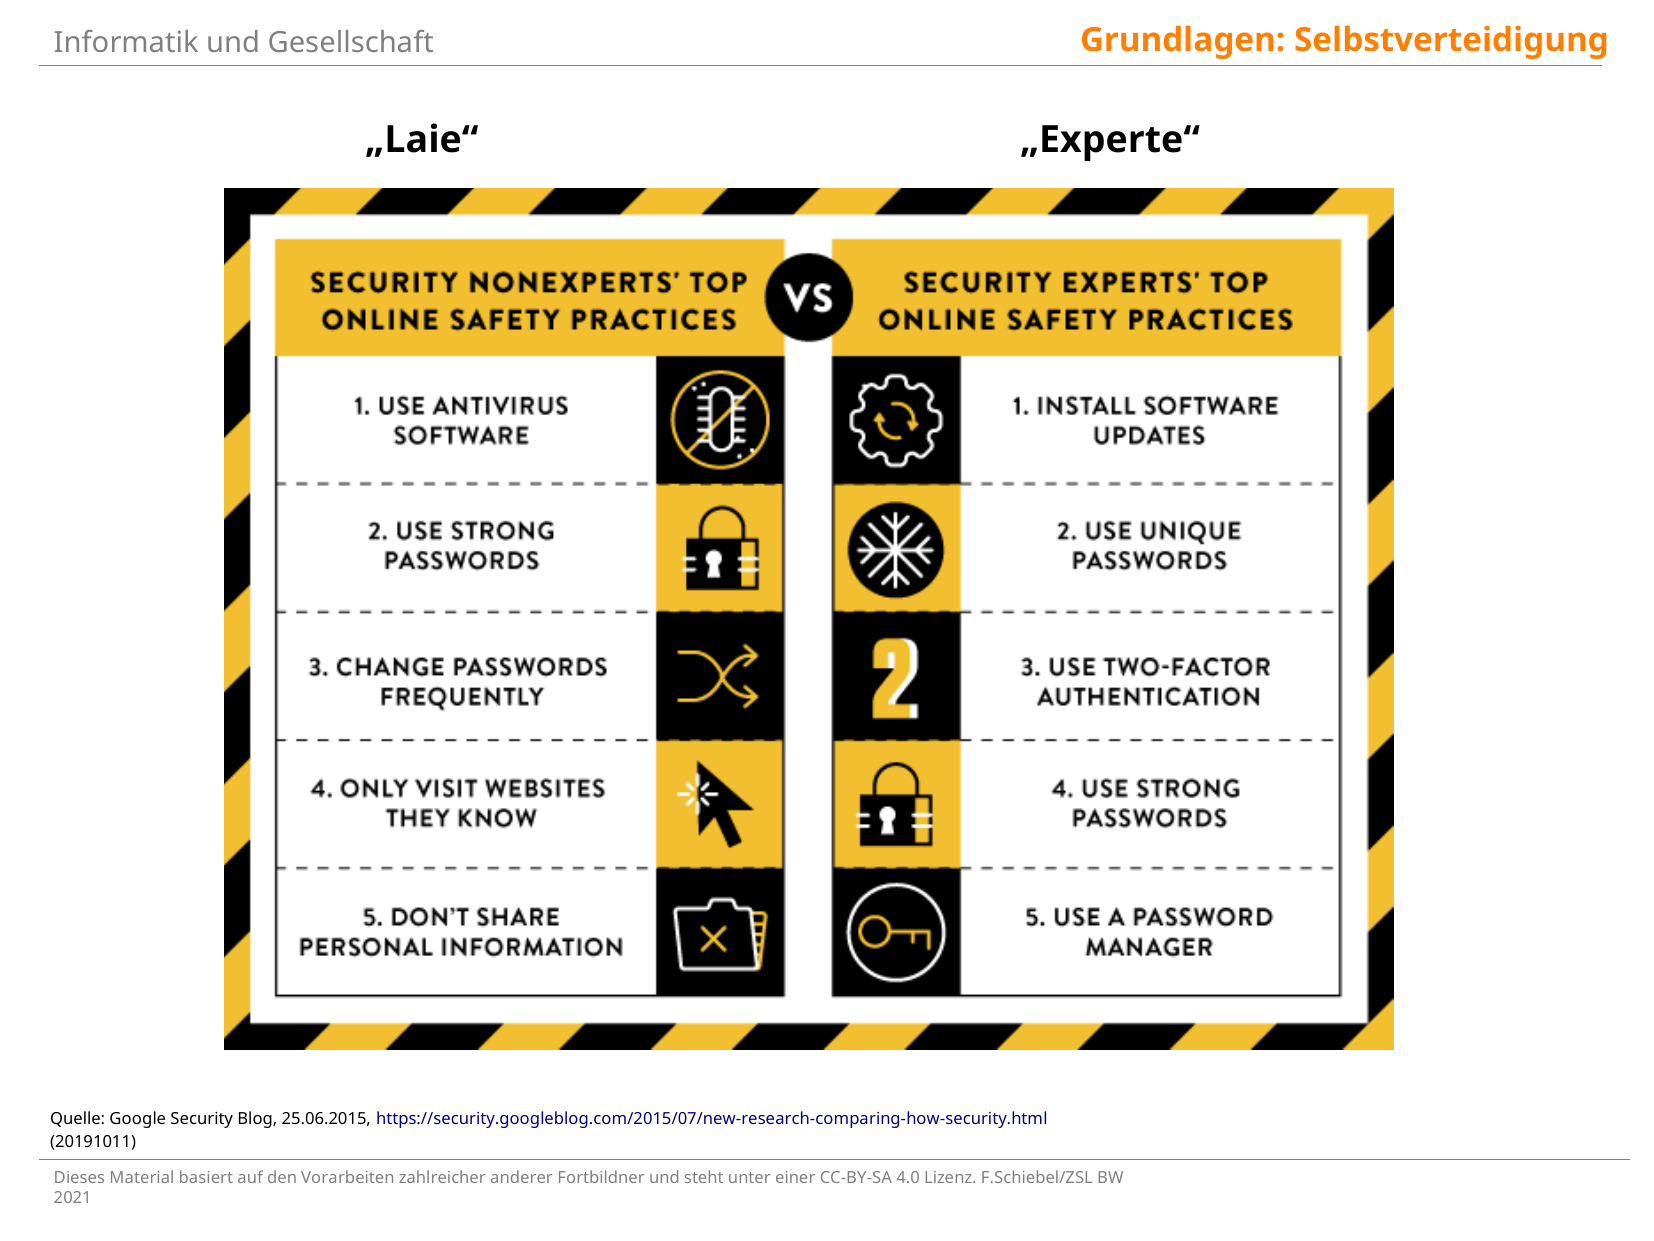

Grundlagen: Selbstverteidigung
Informatik und Gesellschaft
„Laie“			 „Experte“
Quelle: Google Security Blog, 25.06.2015, https://security.googleblog.com/2015/07/new-research-comparing-how-security.html (20191011)